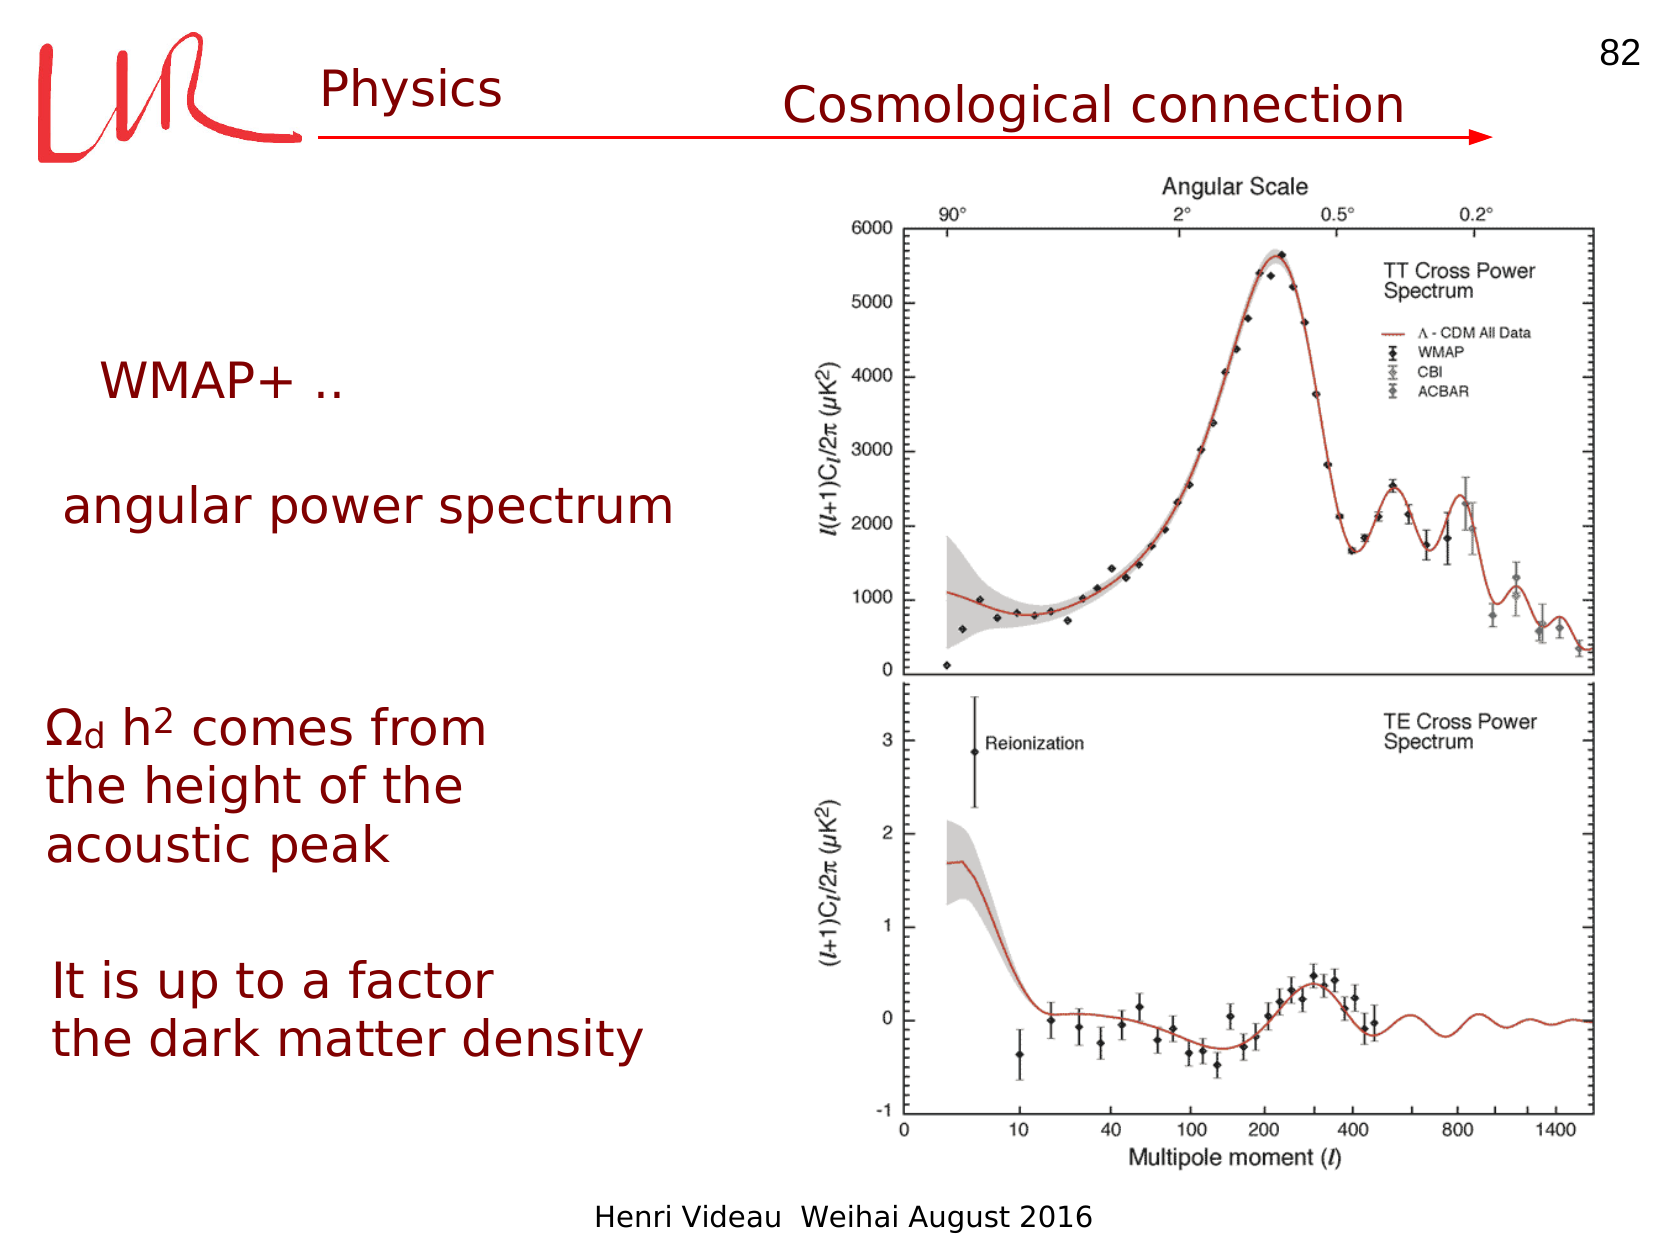

Cosmological connection
WMAP+ ..
angular power spectrum
Ωd h2 comes from
the height of the
acoustic peak
It is up to a factor
the dark matter density